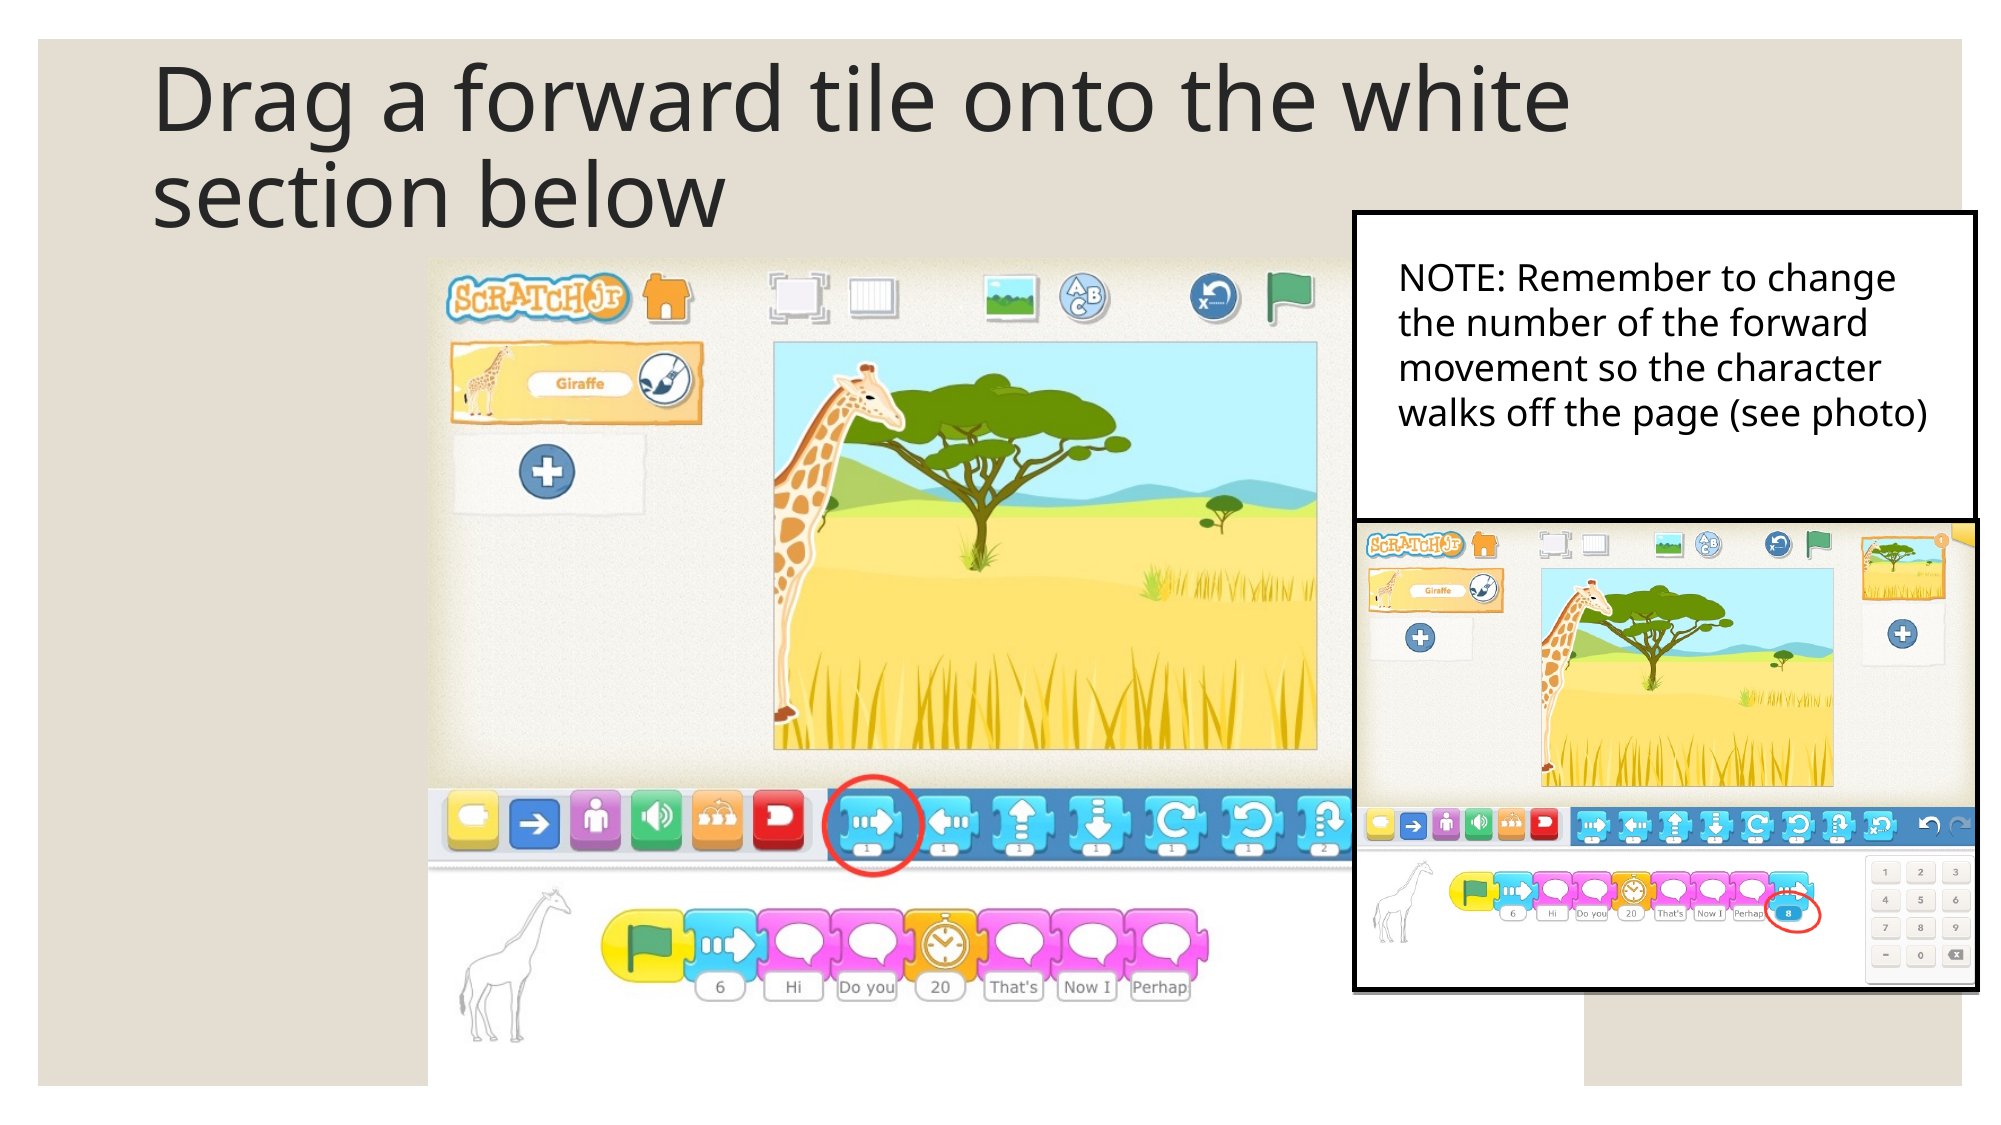

# Drag a forward tile onto the white section below
NOTE: Remember to change the number of the forward movement so the character walks off the page (see photo)